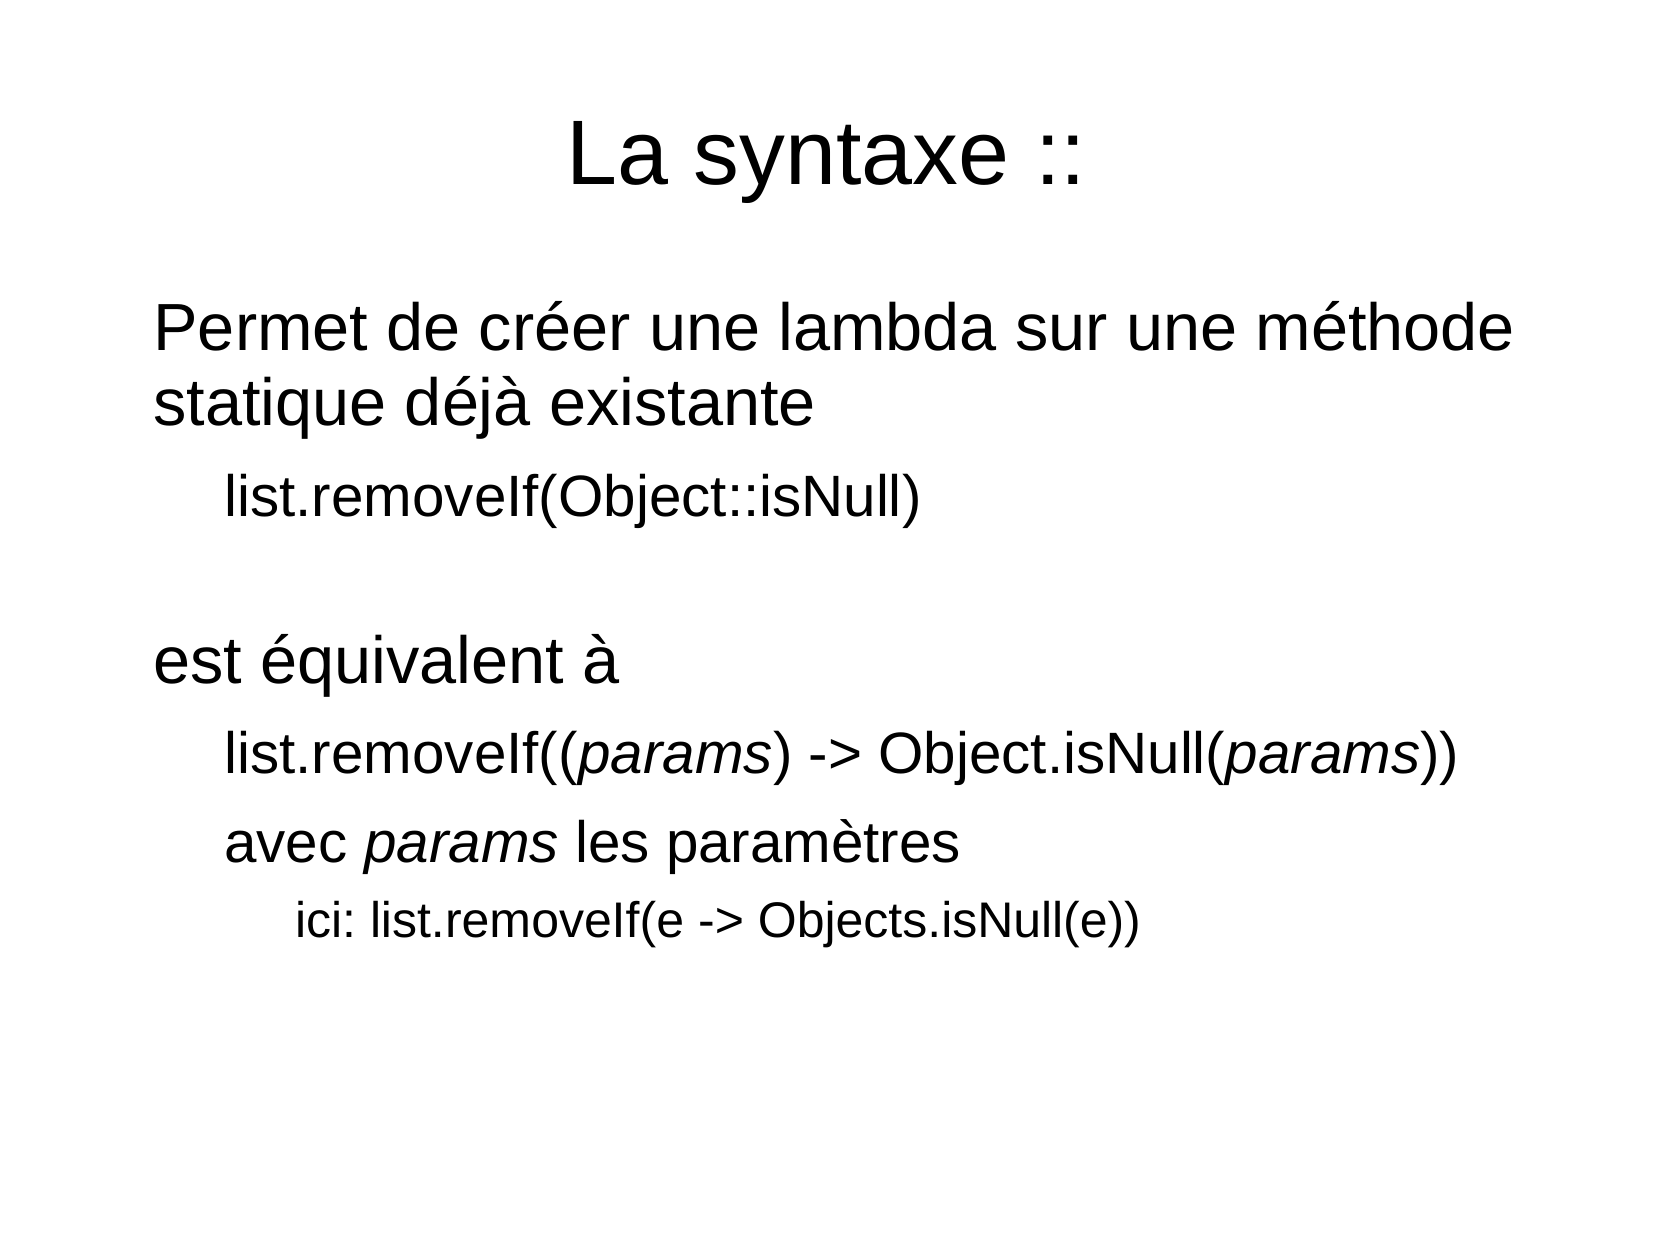

# La syntaxe ::
Permet de créer une lambda sur une méthode statique déjà existante
list.removeIf(Object::isNull)
est équivalent à
list.removeIf((params) -> Object.isNull(params))
avec params les paramètres
ici: list.removeIf(e -> Objects.isNull(e))